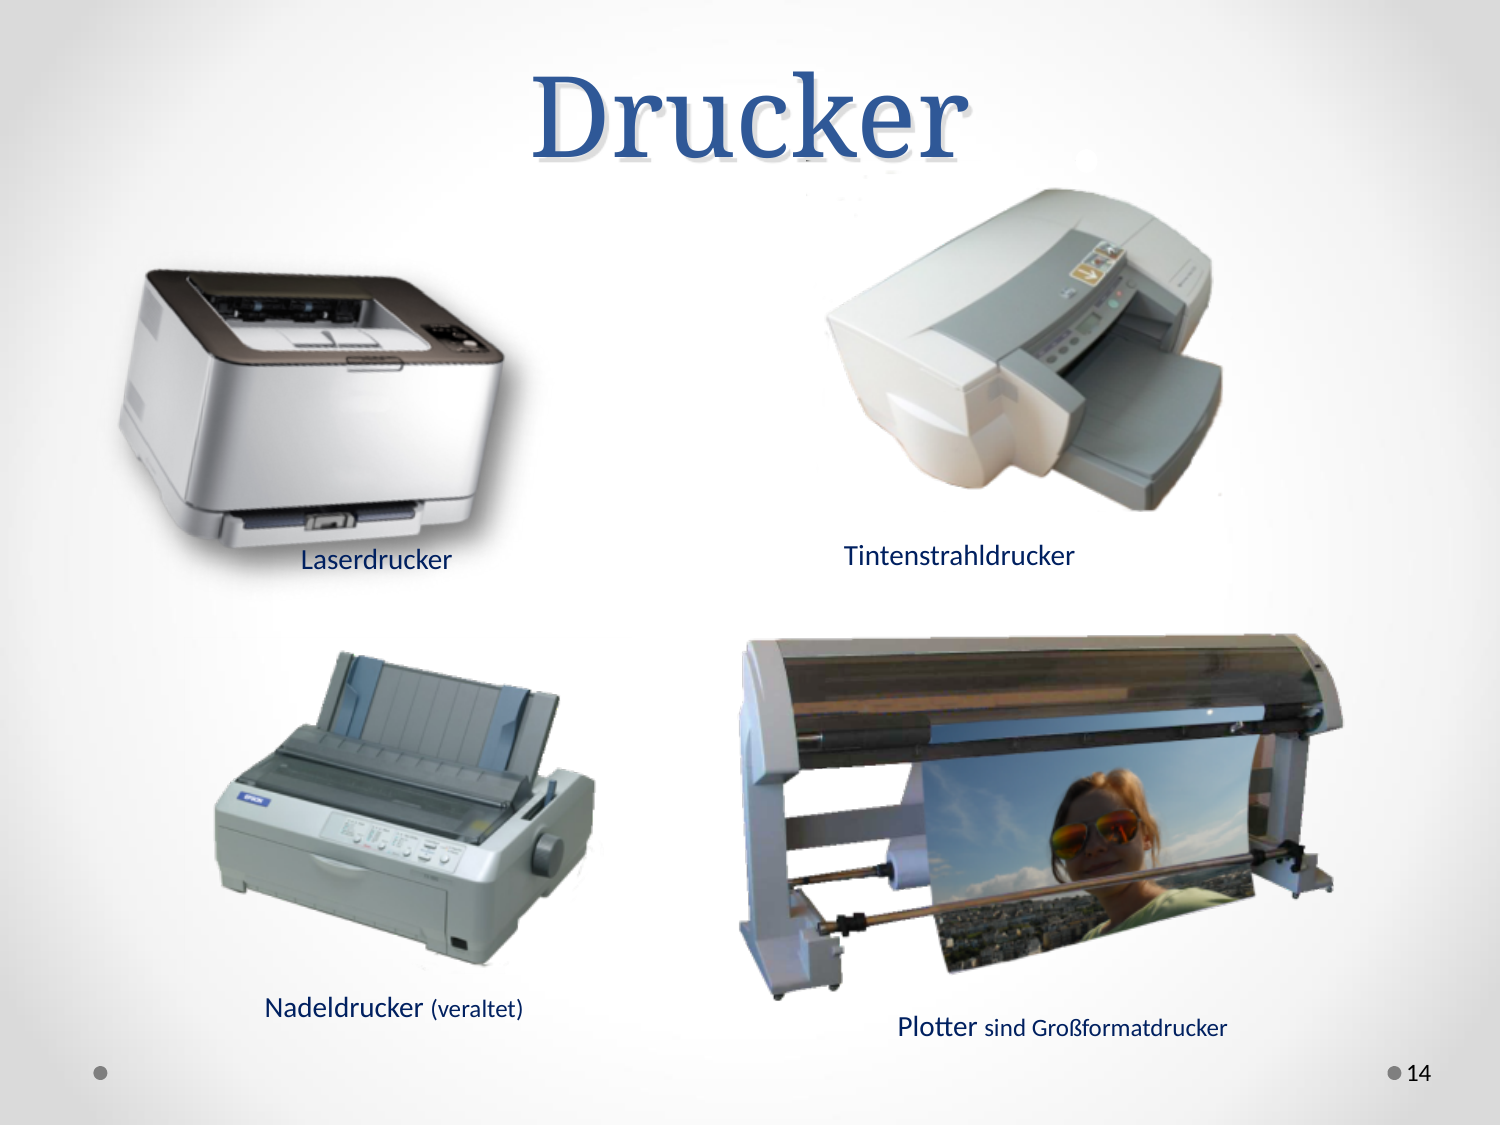

# Drucker
Tintenstrahldrucker
Laserdrucker‏
Nadeldrucker (veraltet)‏
Plotter sind Großformatdrucker